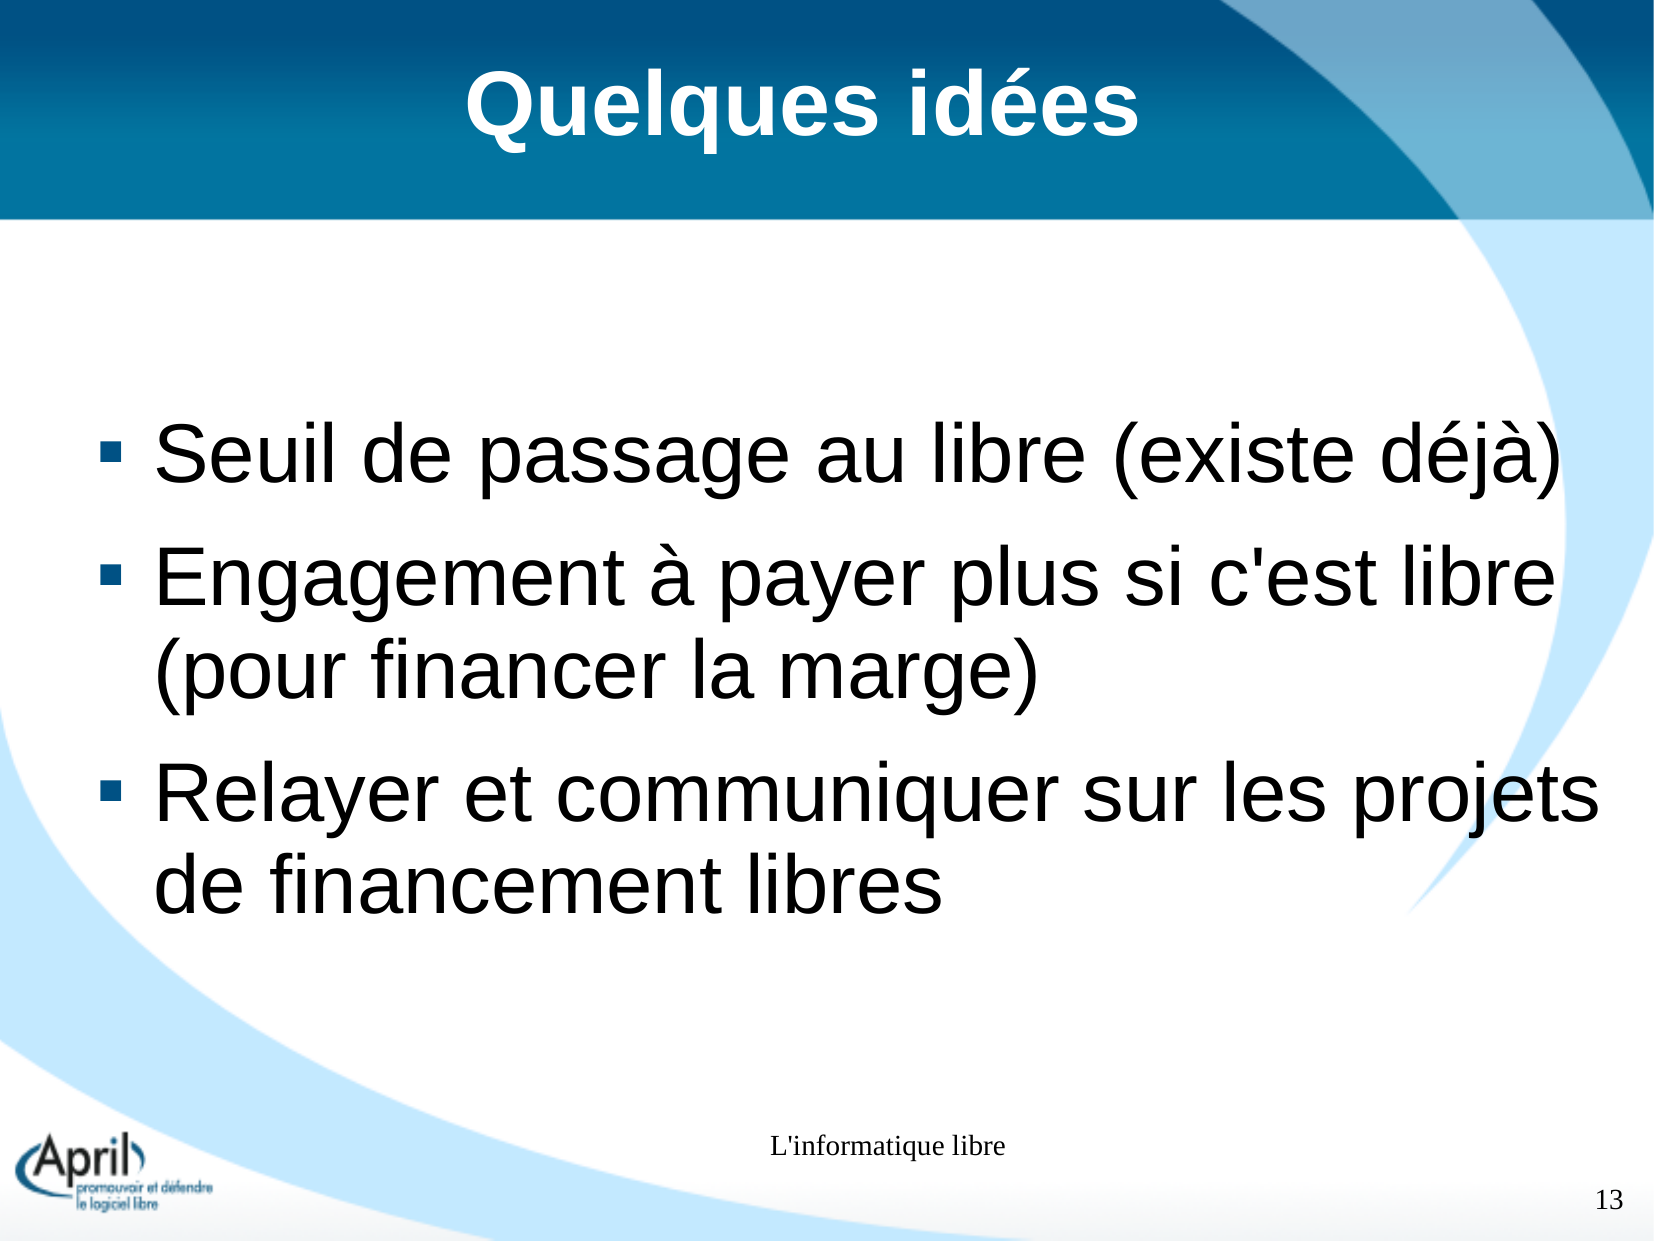

# Quelques idées
Seuil de passage au libre (existe déjà)
Engagement à payer plus si c'est libre (pour financer la marge)
Relayer et communiquer sur les projets de financement libres
L'informatique libre
13